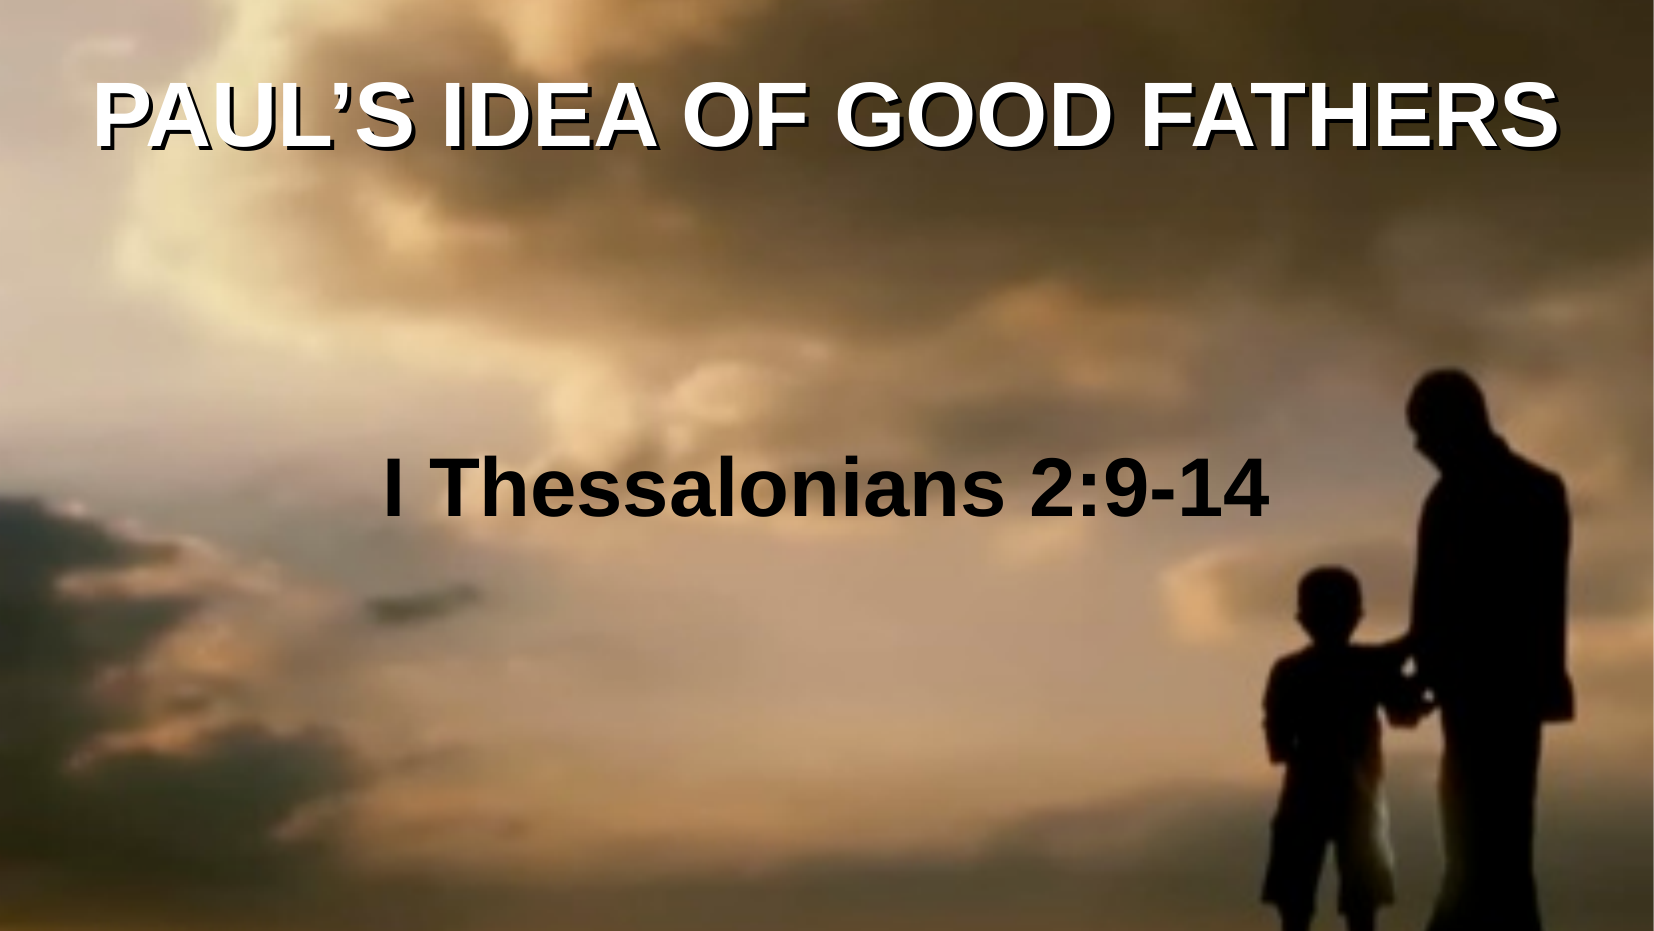

# PAUL’S IDEA OF GOOD FATHERS
I Thessalonians 2:9-14